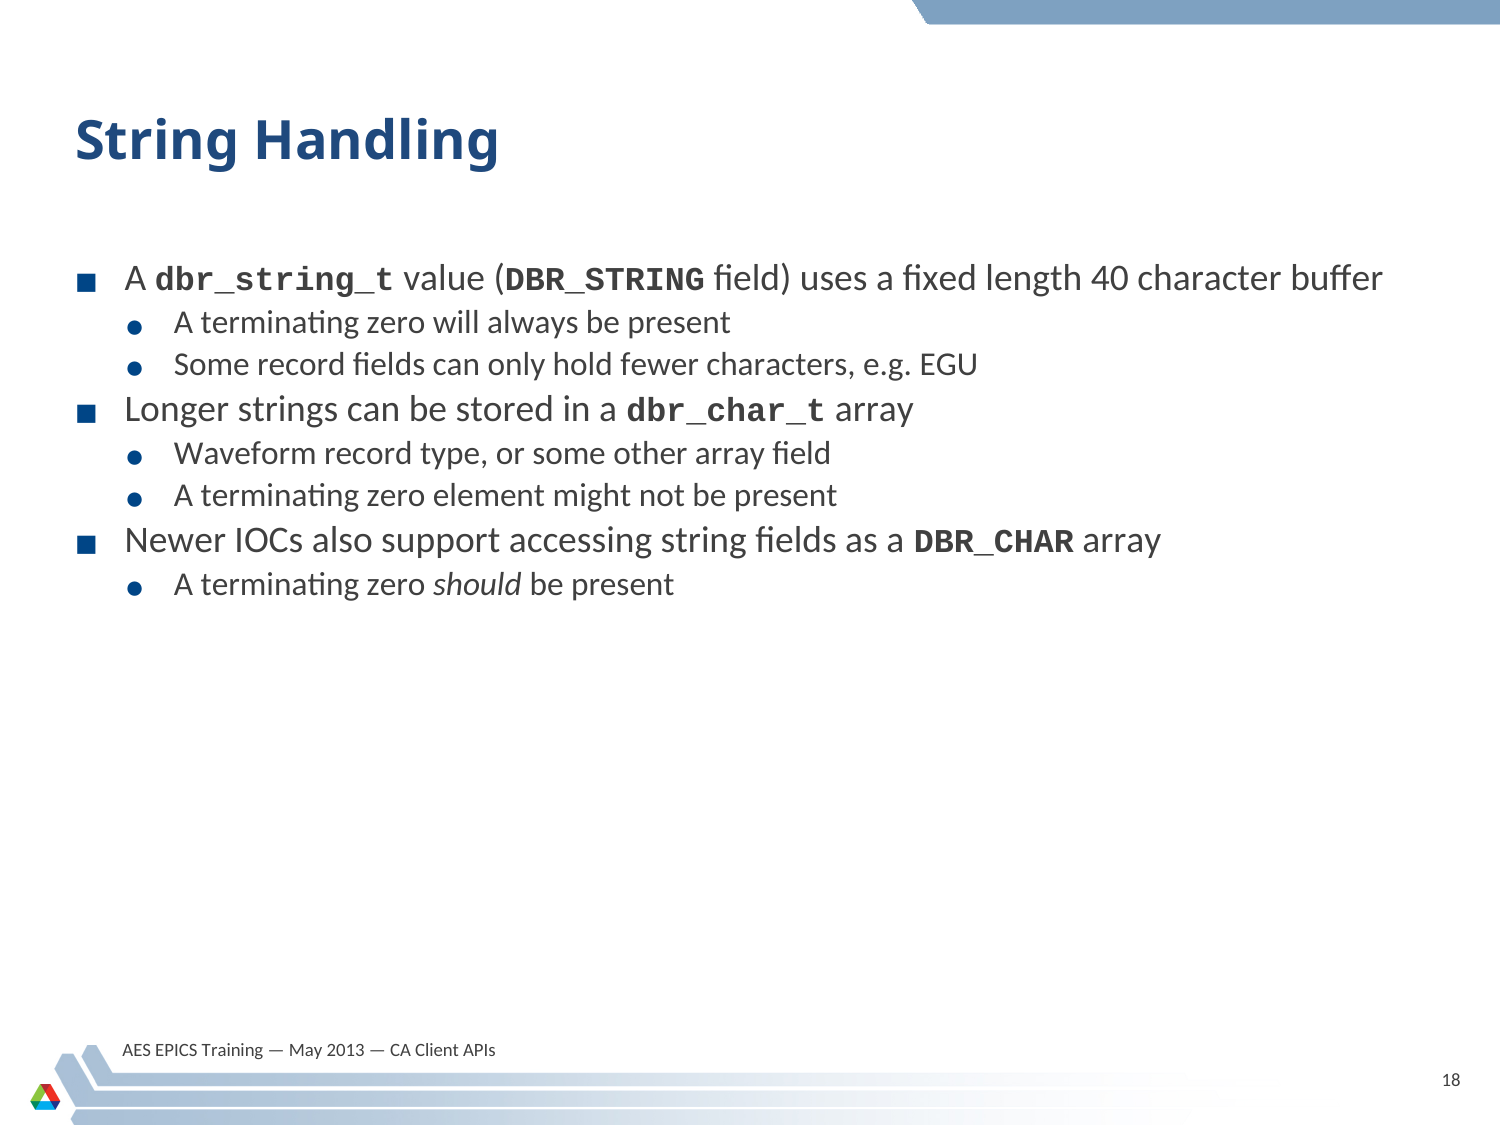

# String Handling
A dbr_string_t value (DBR_STRING field) uses a fixed length 40 character buffer
A terminating zero will always be present
Some record fields can only hold fewer characters, e.g. EGU
Longer strings can be stored in a dbr_char_t array
Waveform record type, or some other array field
A terminating zero element might not be present
Newer IOCs also support accessing string fields as a DBR_CHAR array
A terminating zero should be present
AES EPICS Training — May 2013 — CA Client APIs
18